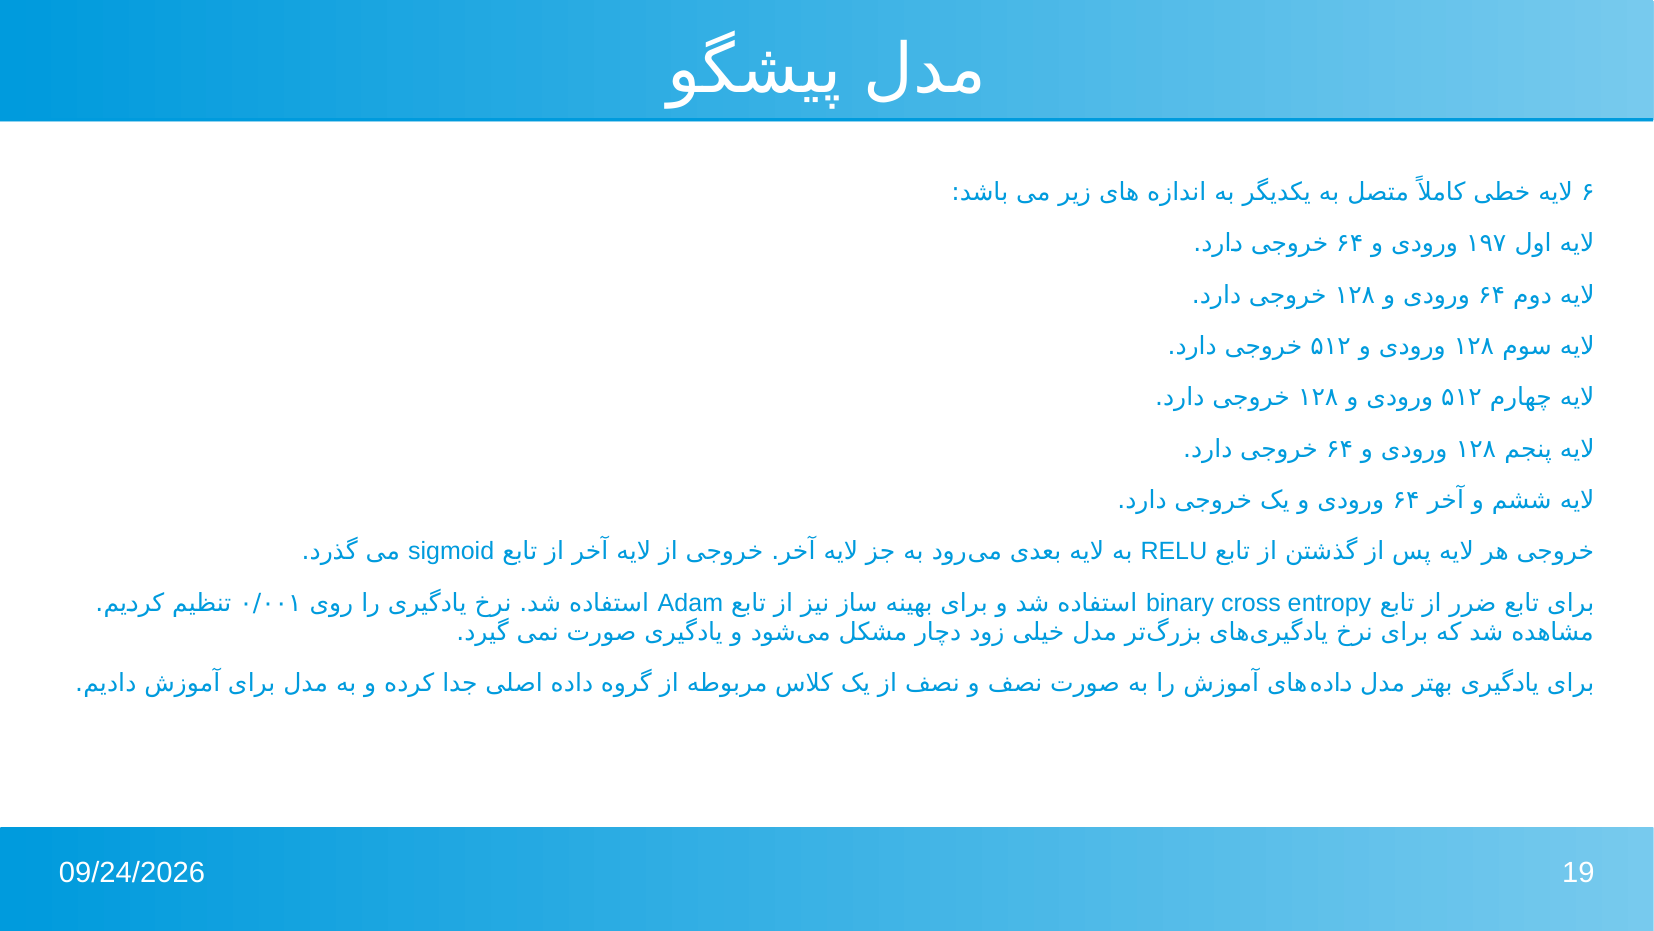

# مدل پیشگو
۶ لایه خطی کاملاً متصل به یکدیگر به اندازه های زیر می باشد:
لایه اول ۱۹۷ ورودی و ۶۴ خروجی دارد.
لایه دوم ۶۴ ورودی و ۱۲۸ خروجی دارد.
لایه سوم ۱۲۸ ورودی و ۵۱۲ خروجی دارد.
لایه چهارم ۵۱۲ ورودی و ۱۲۸ خروجی دارد.
لایه پنجم ۱۲۸ ورودی و ۶۴ خروجی دارد.
لایه ششم و آخر ۶۴ ورودی و یک خروجی دارد.
خروجی هر لایه پس از گذشتن از تابع RELU به لایه بعدی می‌رود به جز لایه آخر. خروجی از لایه آخر از تابع sigmoid می گذرد.
برای تابع ضرر از تابع binary cross entropy استفاده شد و برای بهینه ساز نیز از تابع Adam استفاده شد. نرخ یادگیری را روی ۰/۰۰۱ تنظیم کردیم. مشاهده شد که برای نرخ یادگیری‌های بزرگ‌تر مدل خیلی زود دچار مشکل می‌شود و یادگیری صورت نمی گیرد.
برای یادگیری بهتر مدل داده‌های آموزش را به صورت نصف و نصف از یک کلاس مربوطه از گروه داده اصلی جدا کرده و به مدل برای آموزش دادیم.
19